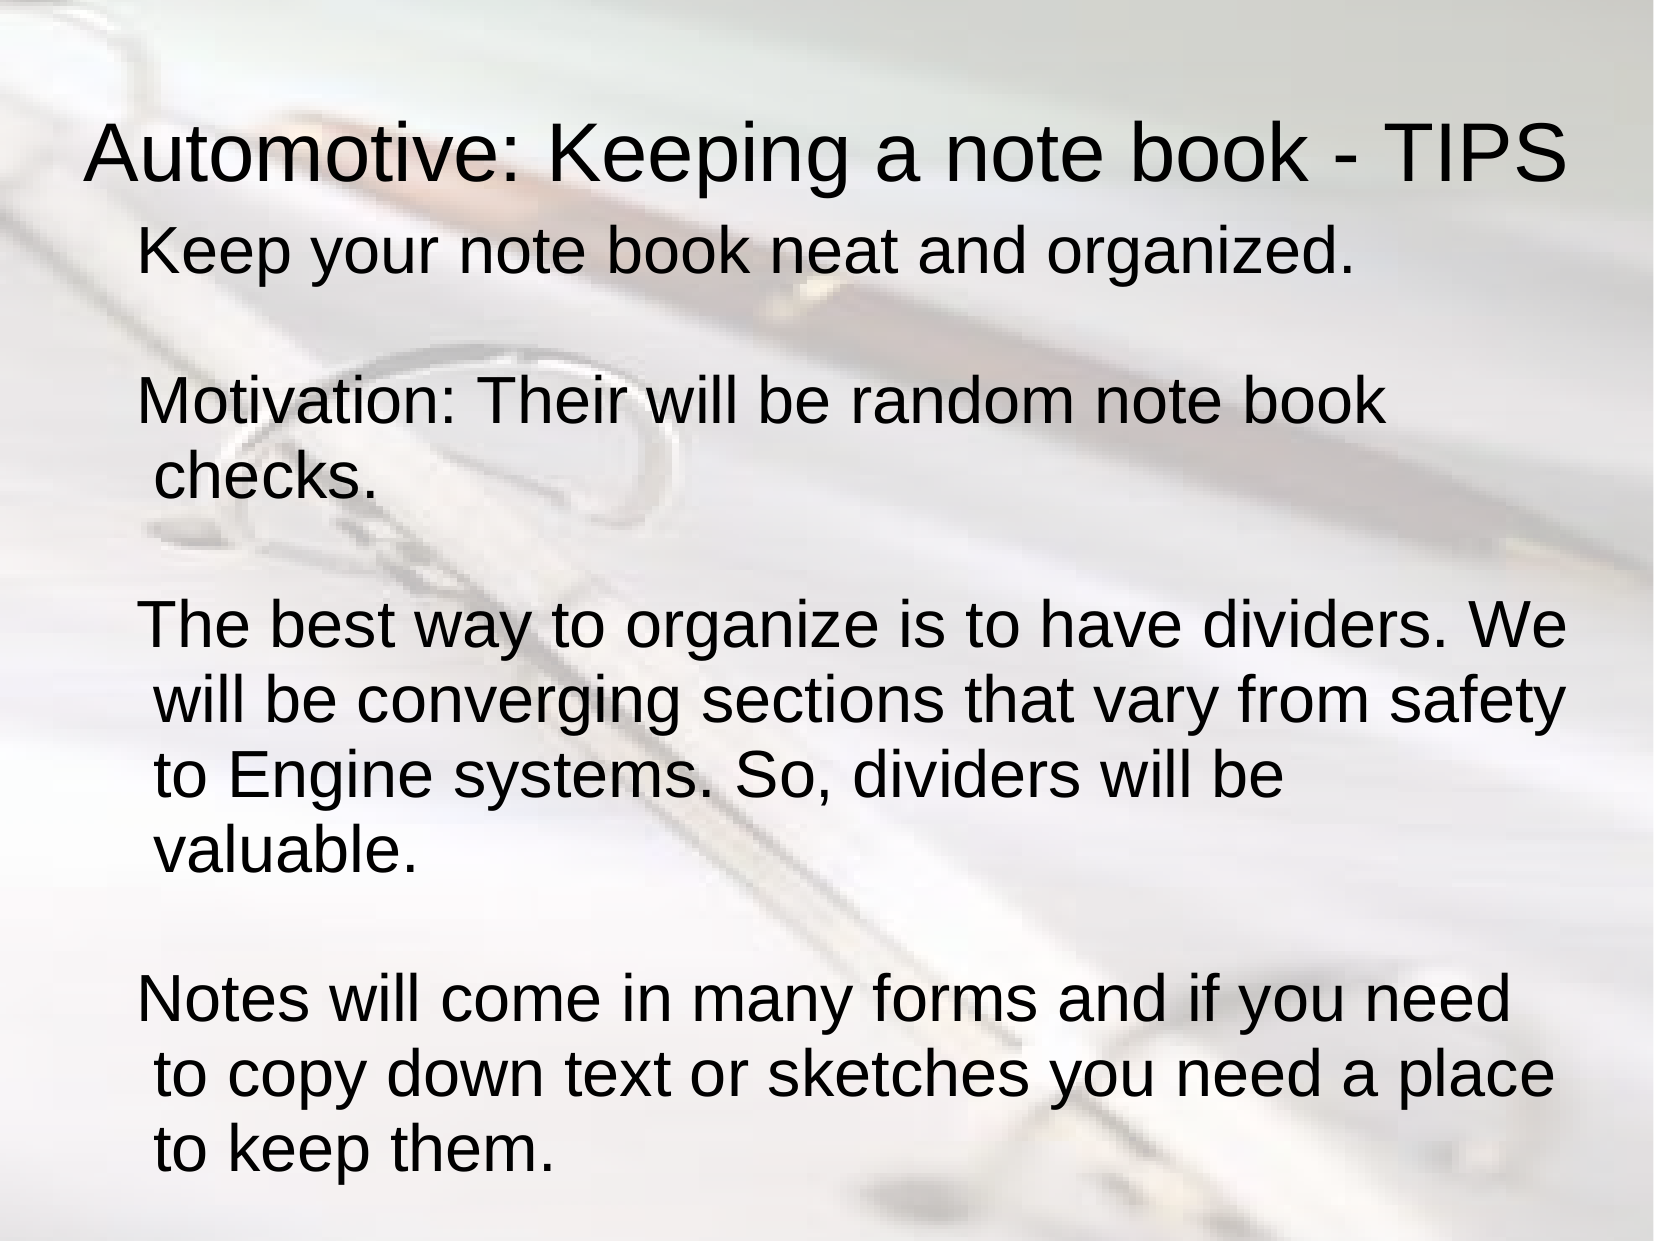

# Automotive: Keeping a note book - TIPS
 Keep your note book neat and organized.
 Motivation: Their will be random note book checks.
 The best way to organize is to have dividers. We will be converging sections that vary from safety to Engine systems. So, dividers will be valuable.
 Notes will come in many forms and if you need to copy down text or sketches you need a place to keep them.